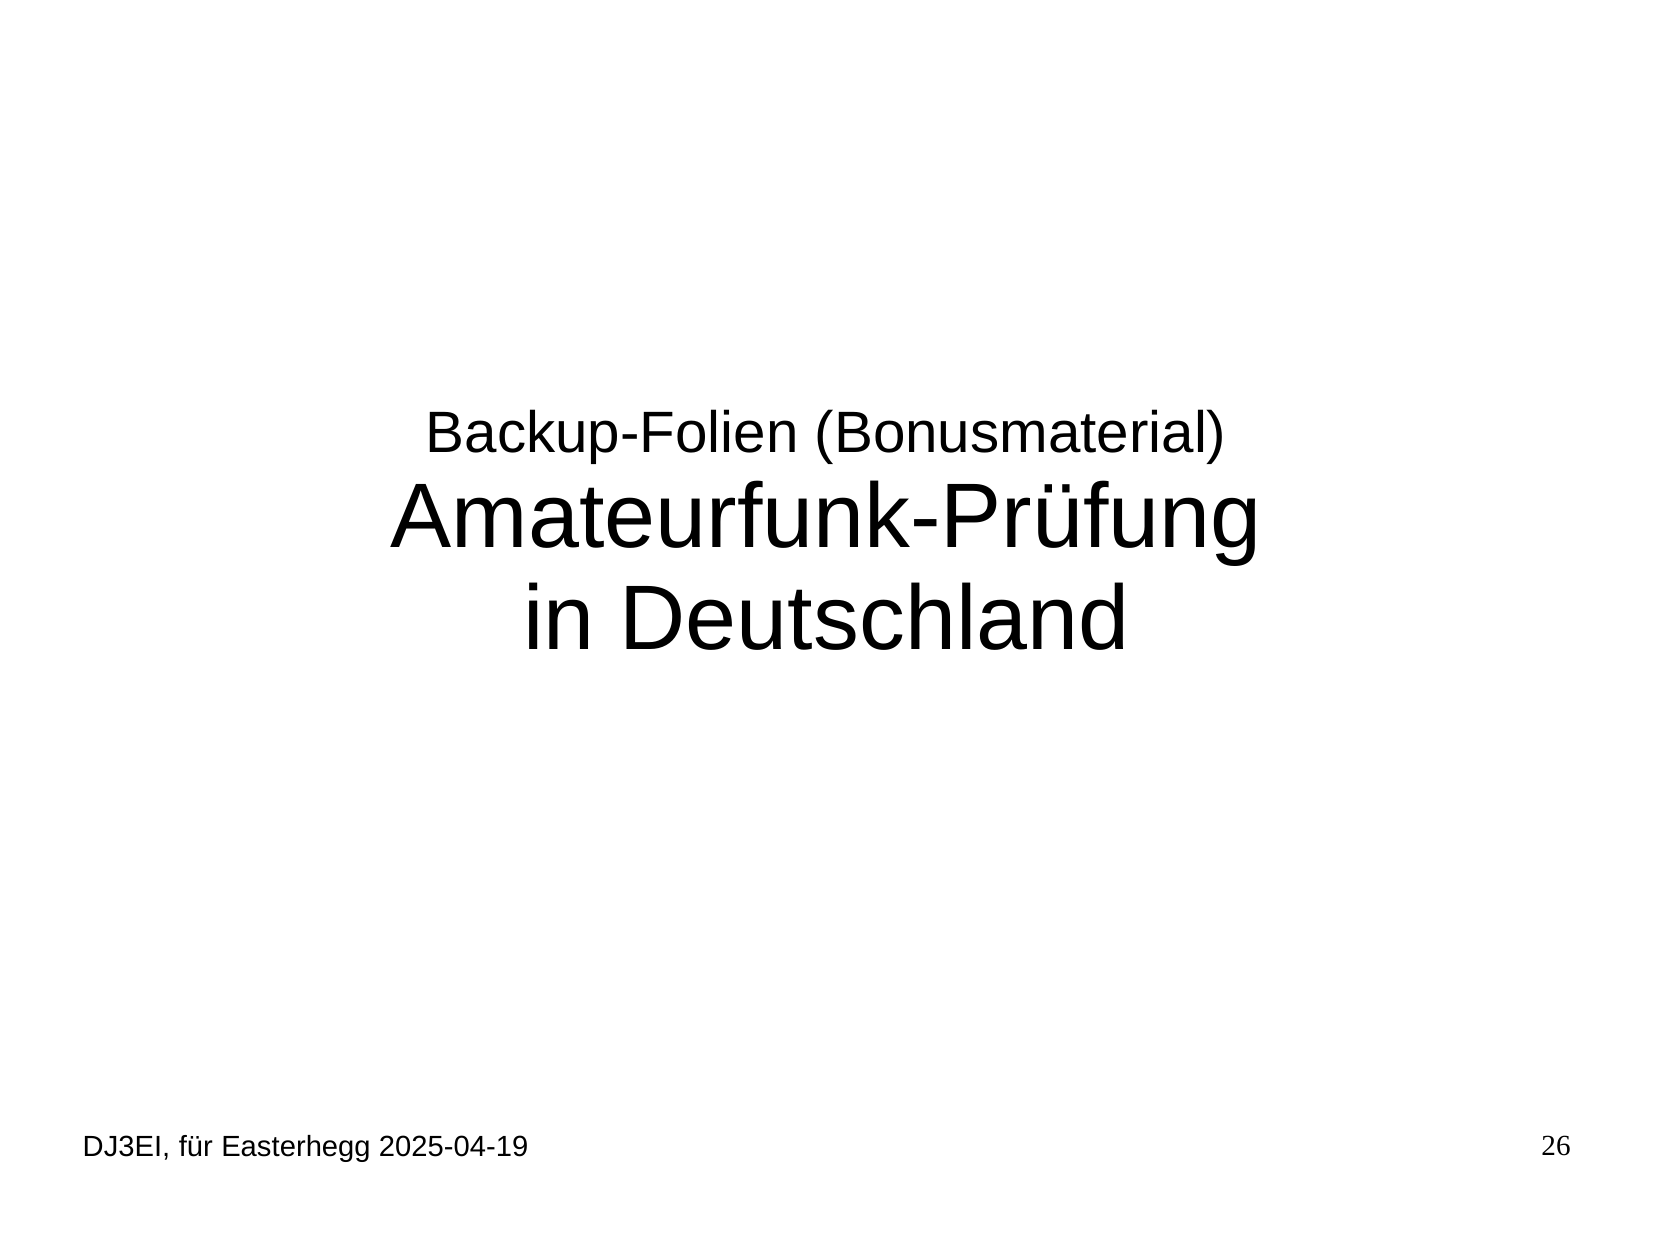

# Backup-Folien (Bonusmaterial) Amateurfunk-Prüfung in Deutschland
26